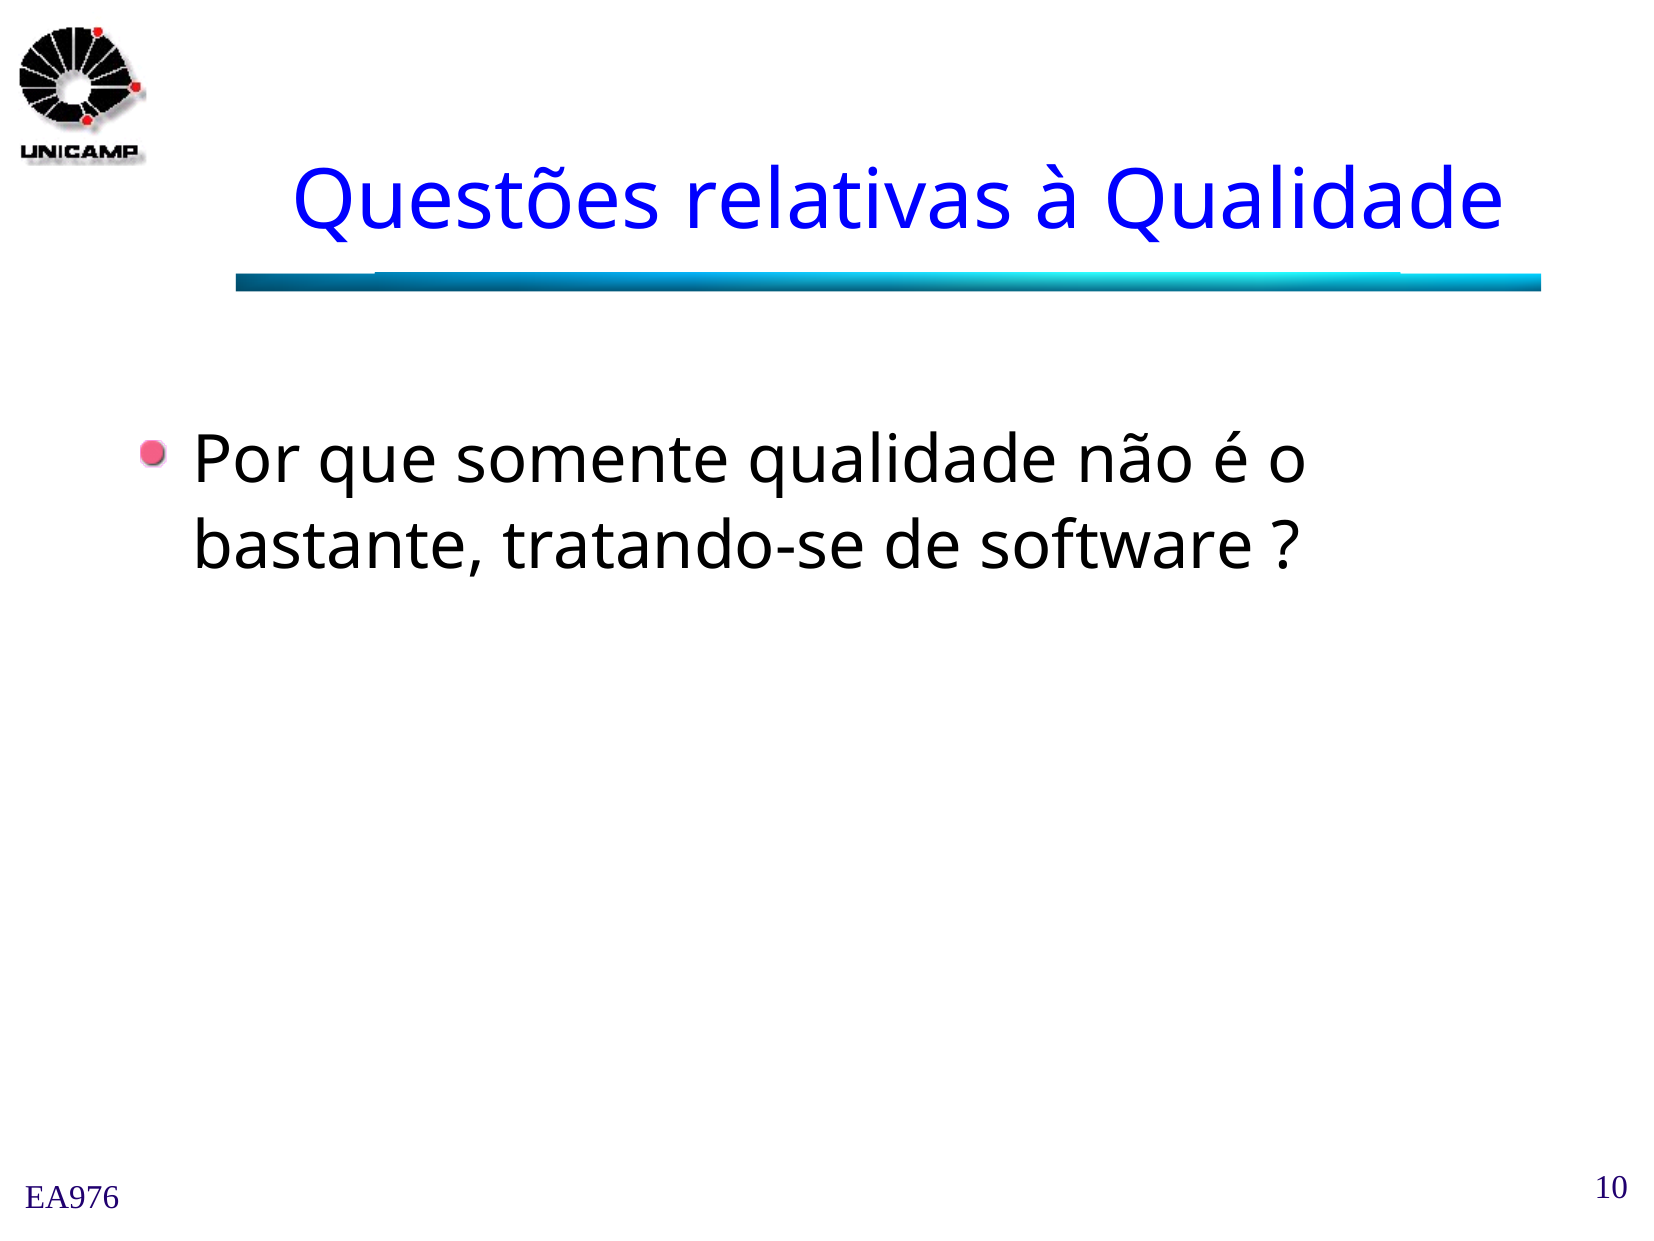

# Questões relativas à Qualidade
Por que somente qualidade não é o bastante, tratando-se de software ?
10